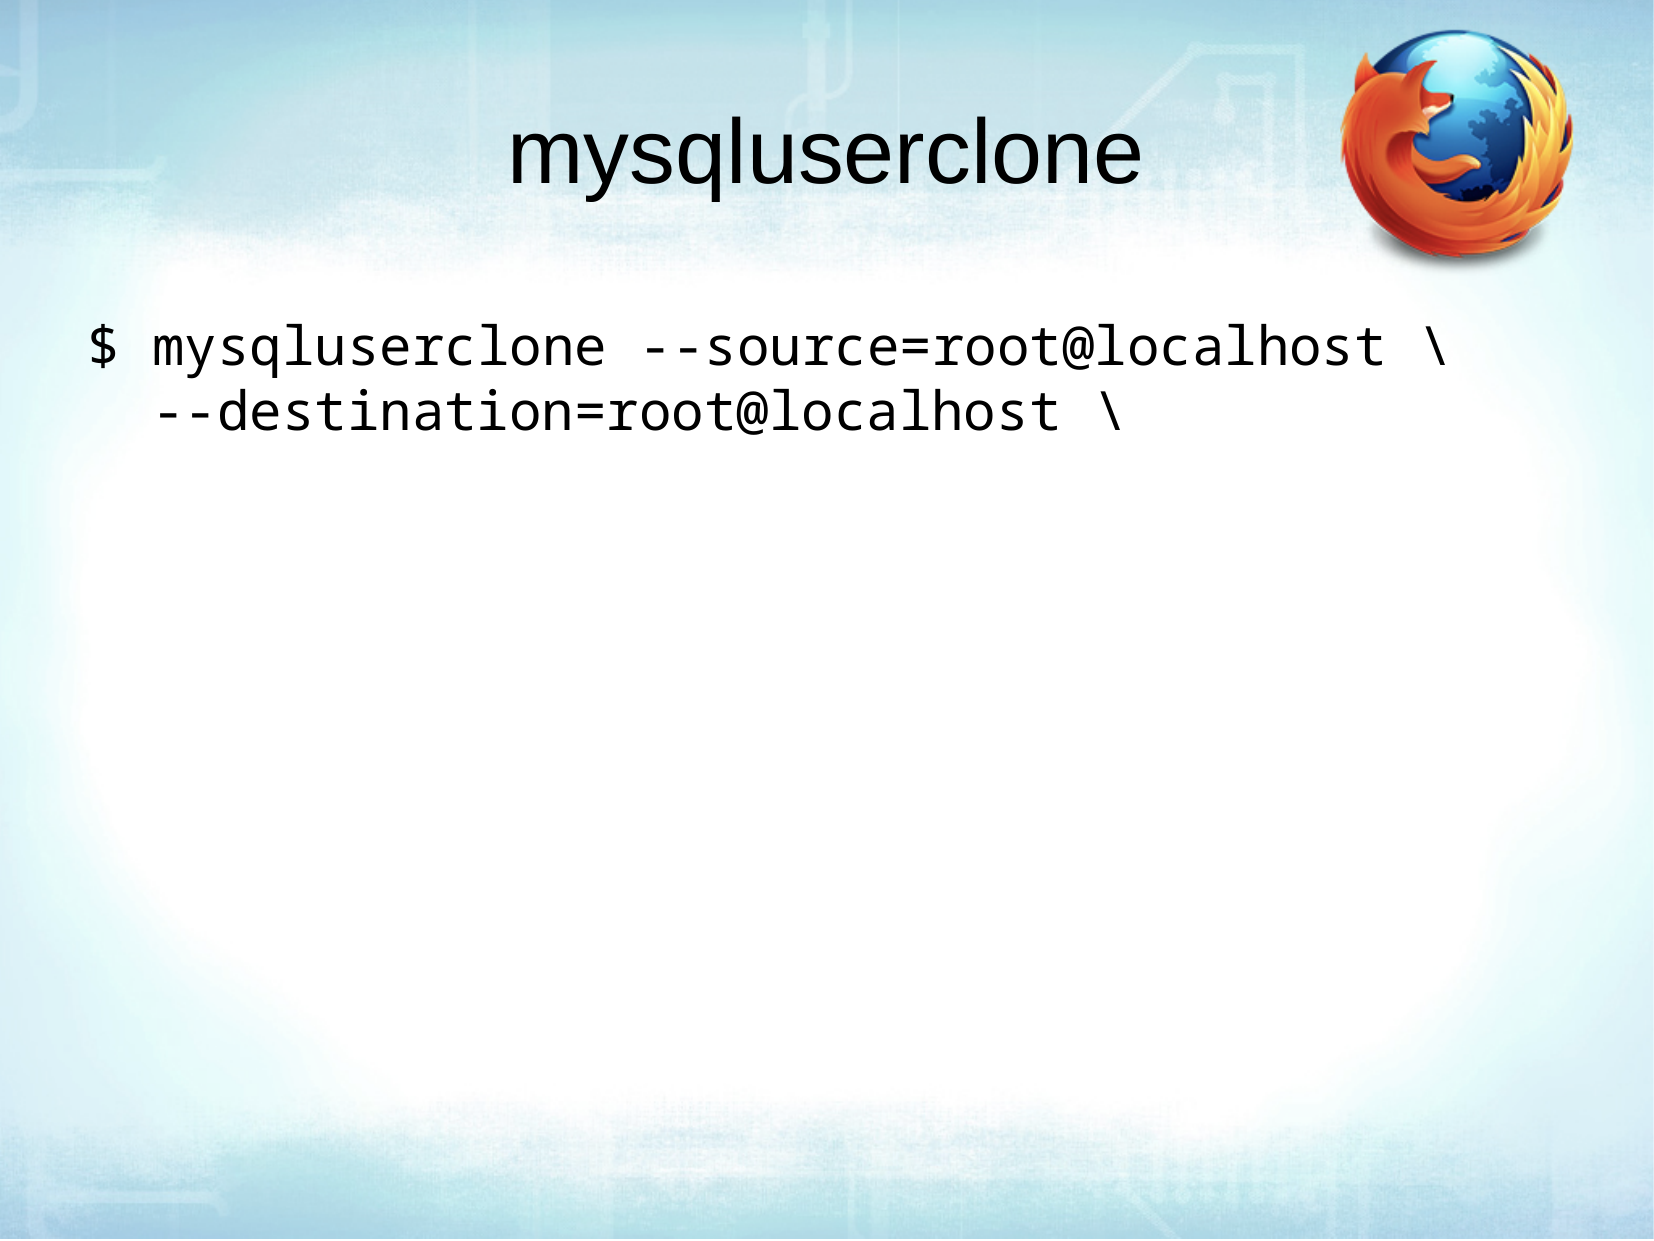

# mysqluserclone
$ mysqluserclone --source=root@localhost \
 --destination=root@localhost \